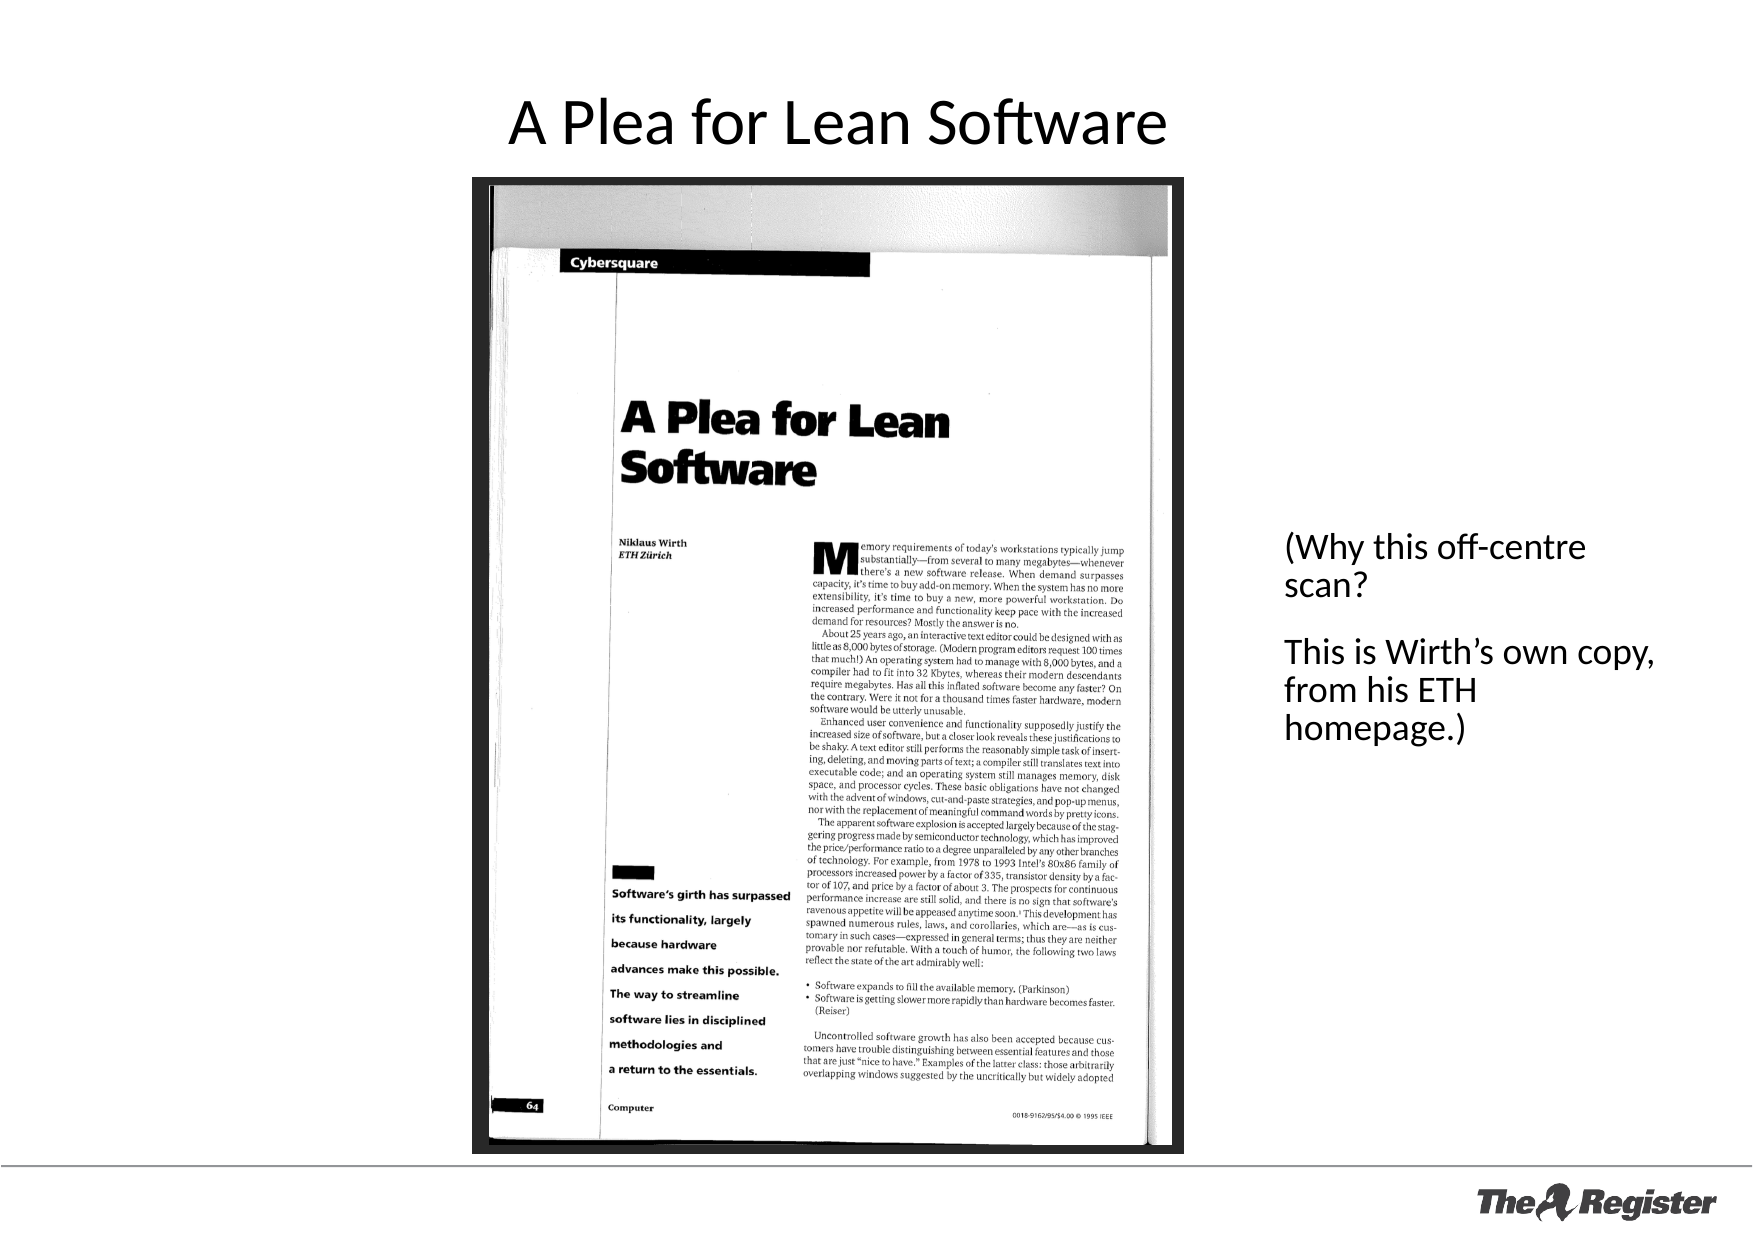

# A Plea for Lean Software
(Why this off-centre scan?
This is Wirth’s own copy, from his ETH homepage.)